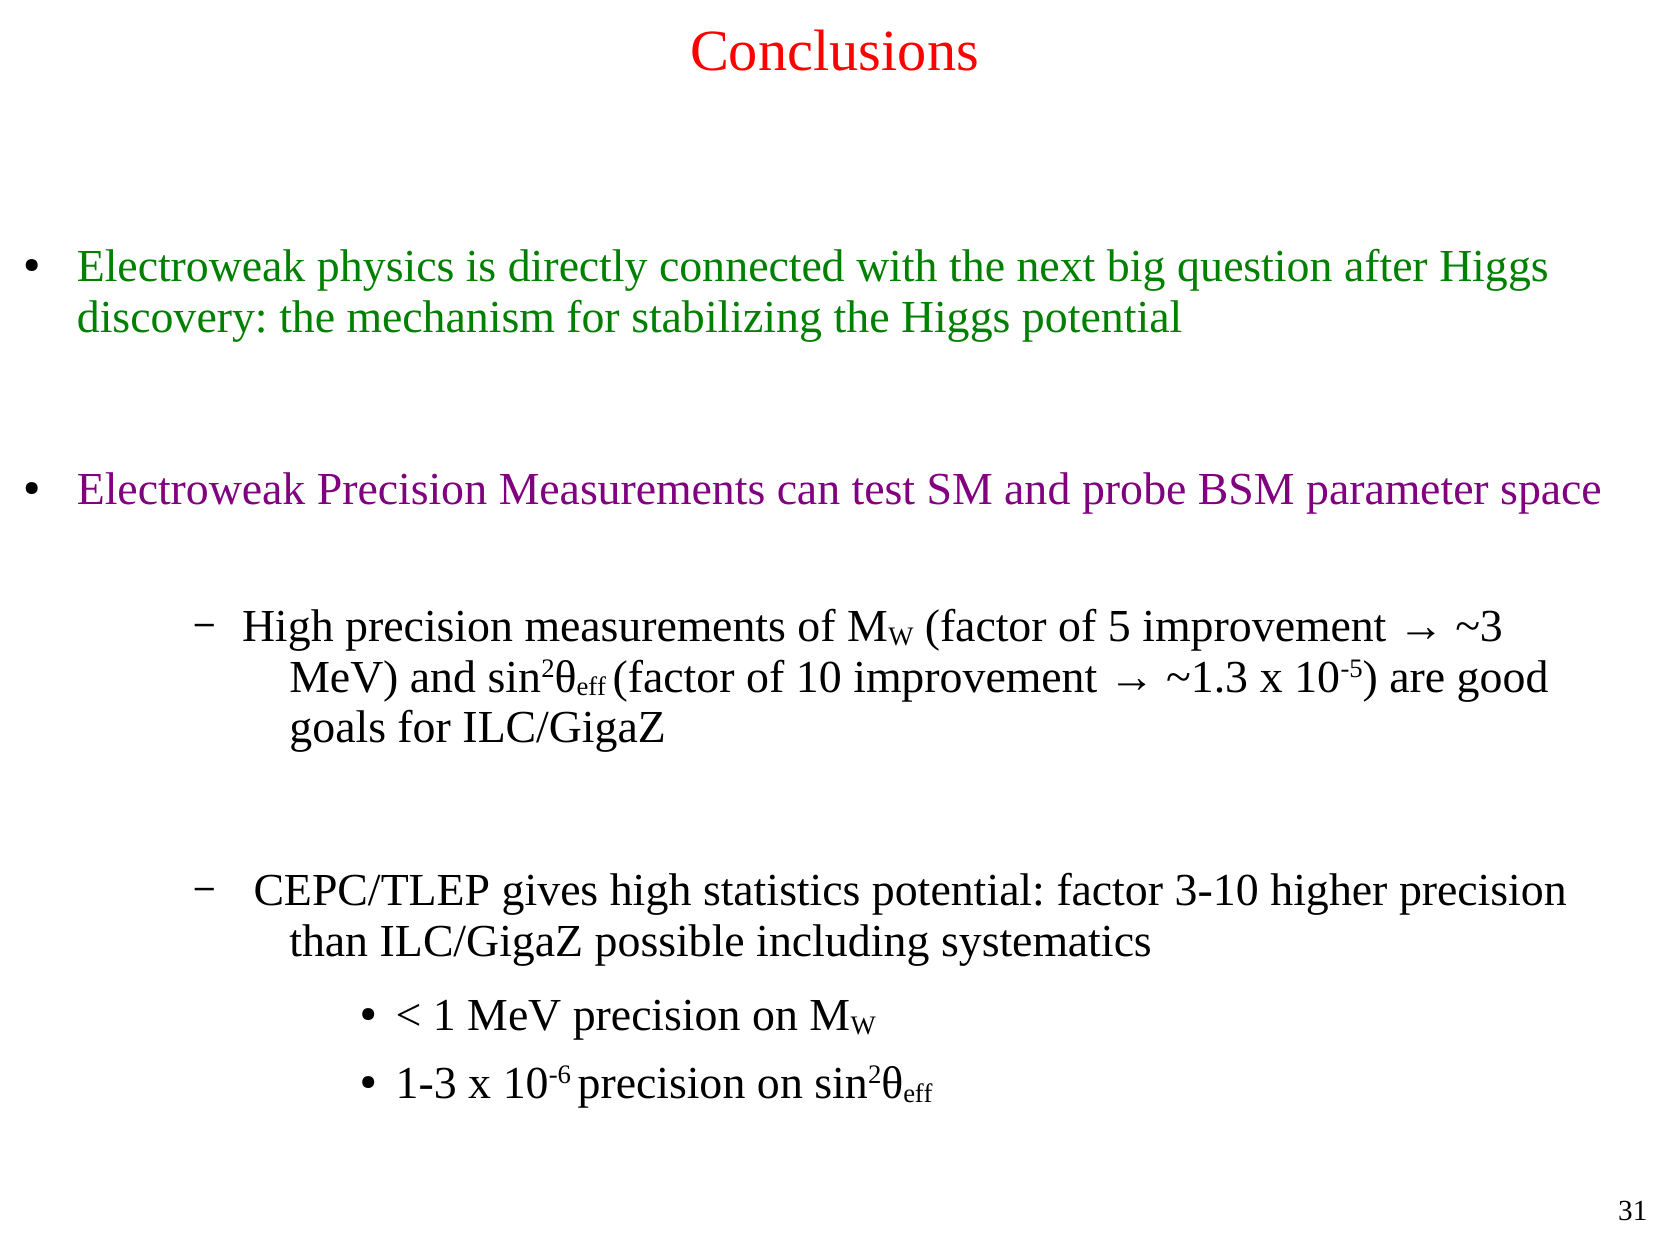

# Conclusions
Electroweak physics is directly connected with the next big question after Higgs discovery: the mechanism for stabilizing the Higgs potential
Electroweak Precision Measurements can test SM and probe BSM parameter space
High precision measurements of MW (factor of 5 improvement → ~3 MeV) and sin2θeff (factor of 10 improvement → ~1.3 x 10-5) are good goals for ILC/GigaZ
 CEPC/TLEP gives high statistics potential: factor 3-10 higher precision than ILC/GigaZ possible including systematics
< 1 MeV precision on MW
1-3 x 10-6 precision on sin2θeff
31